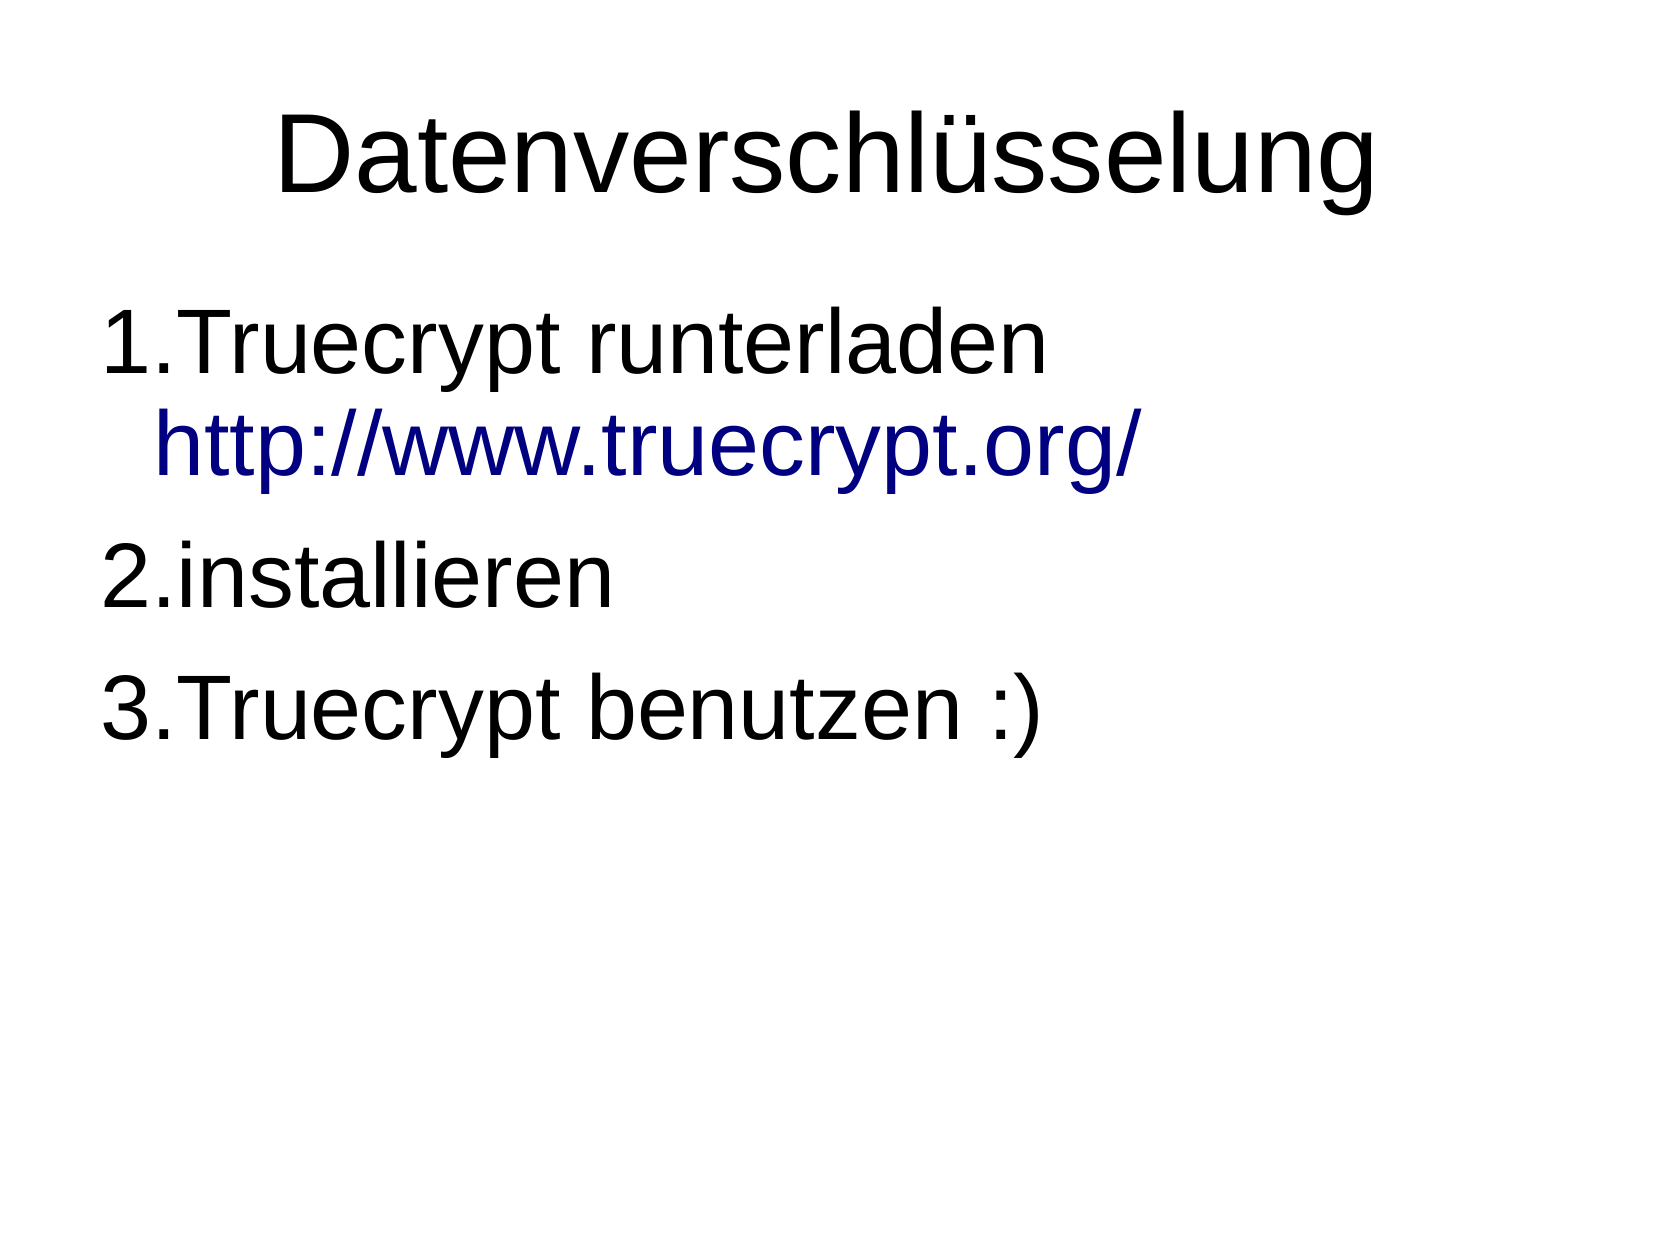

# Datenverschlüsselung
Truecrypt runterladen http://www.truecrypt.org/
installieren
Truecrypt benutzen :)